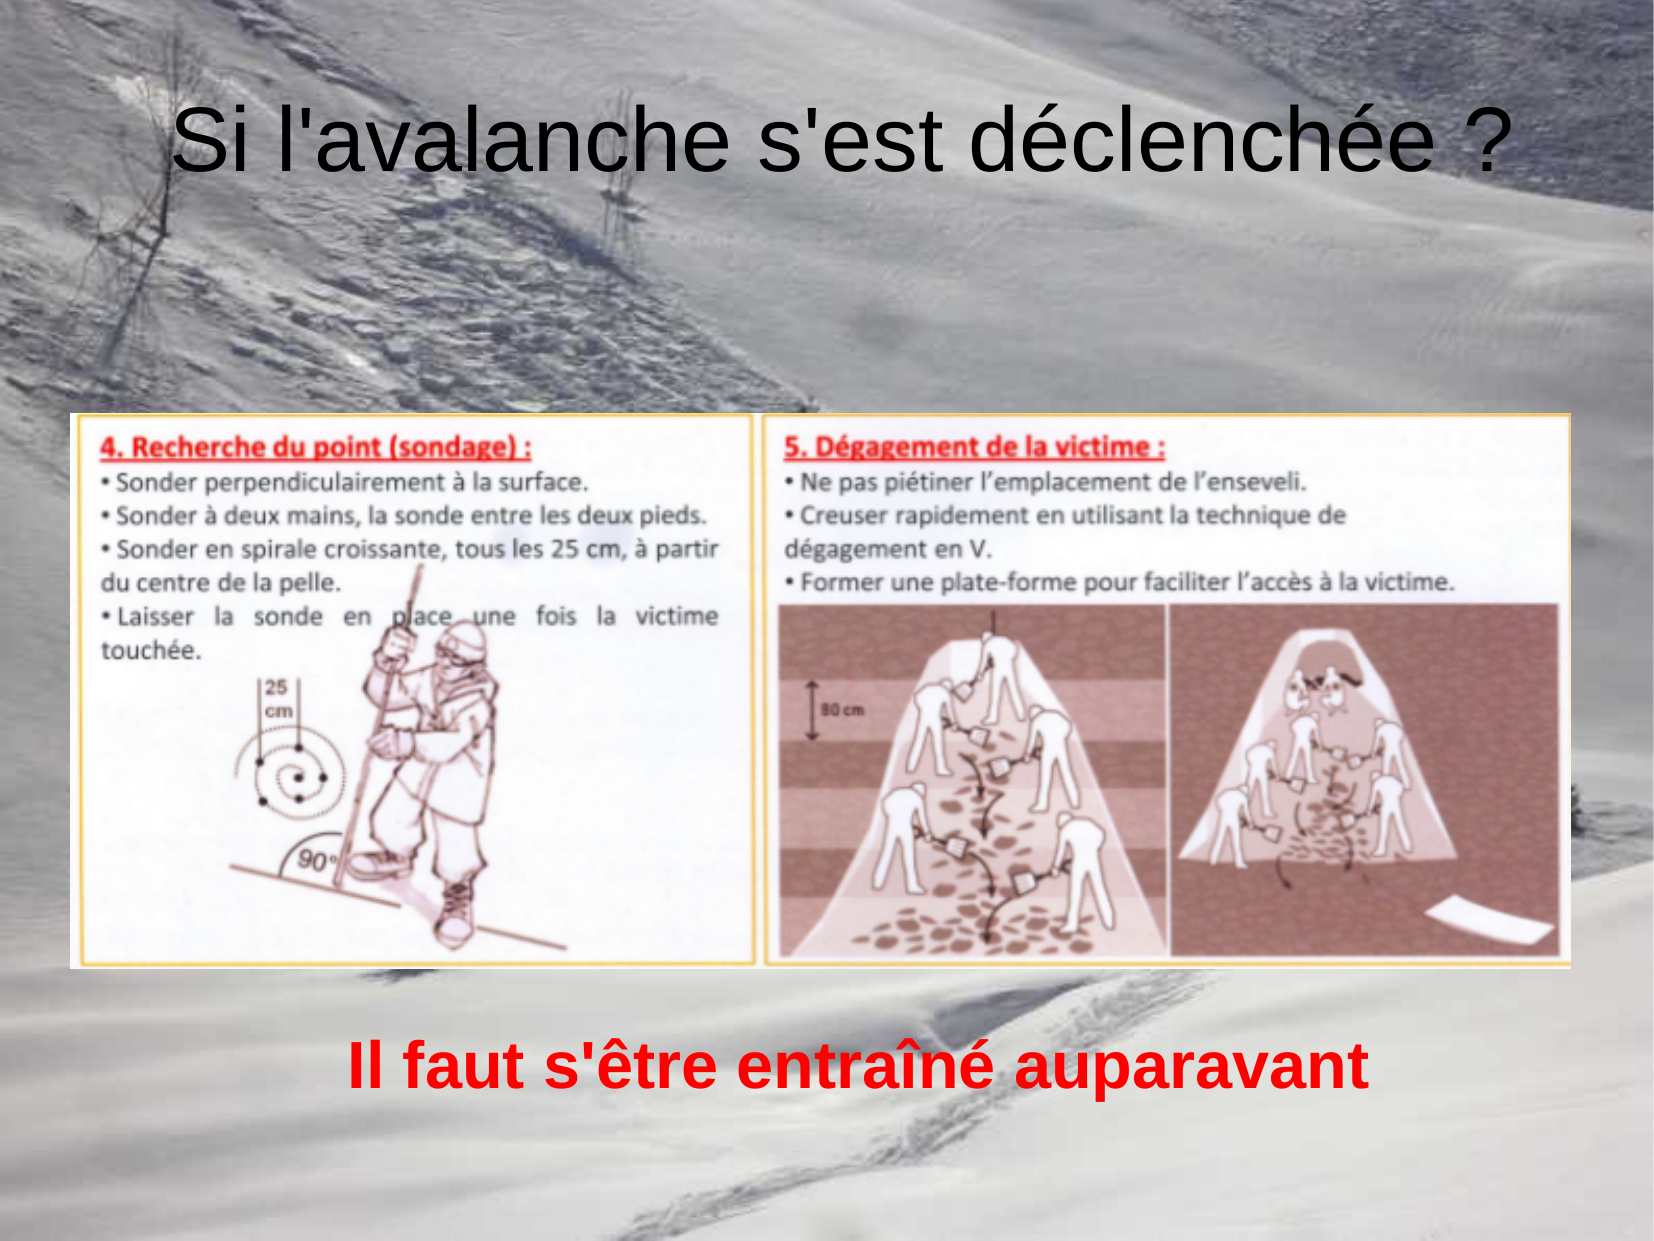

# Si l'avalanche s'est déclenchée ?
Il faut s'être entraîné auparavant